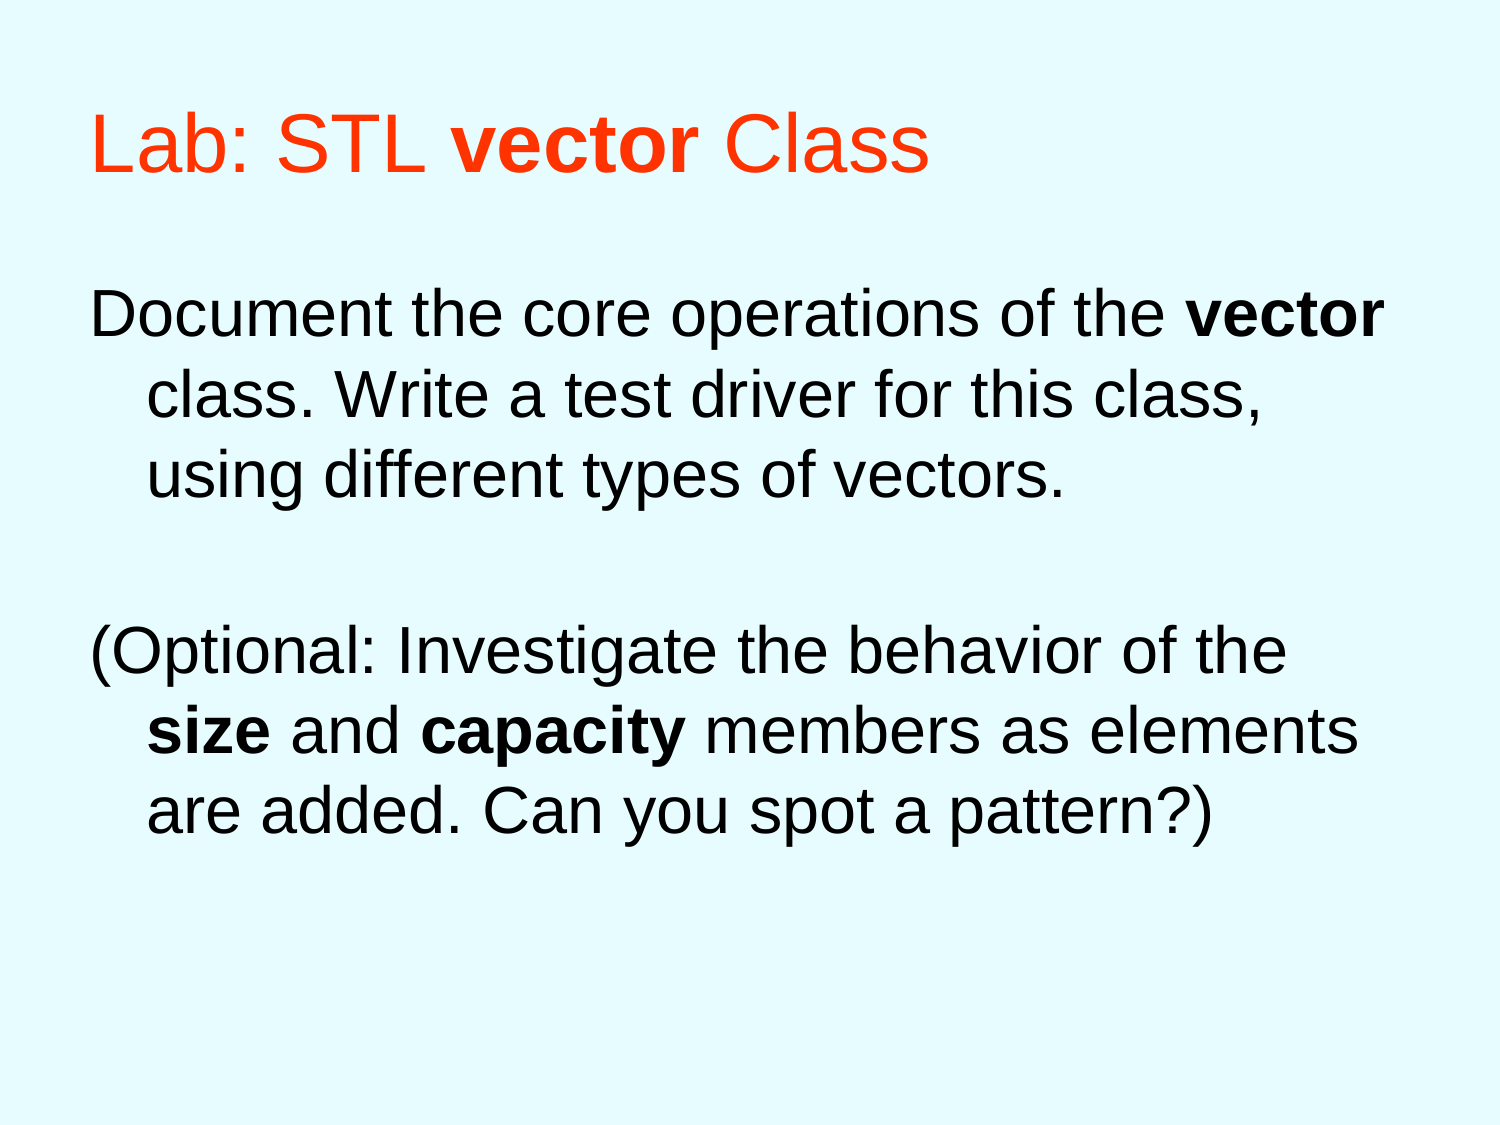

# Lab: STL vector Class
Document the core operations of the vector class. Write a test driver for this class, using different types of vectors.
(Optional: Investigate the behavior of the size and capacity members as elements are added. Can you spot a pattern?)